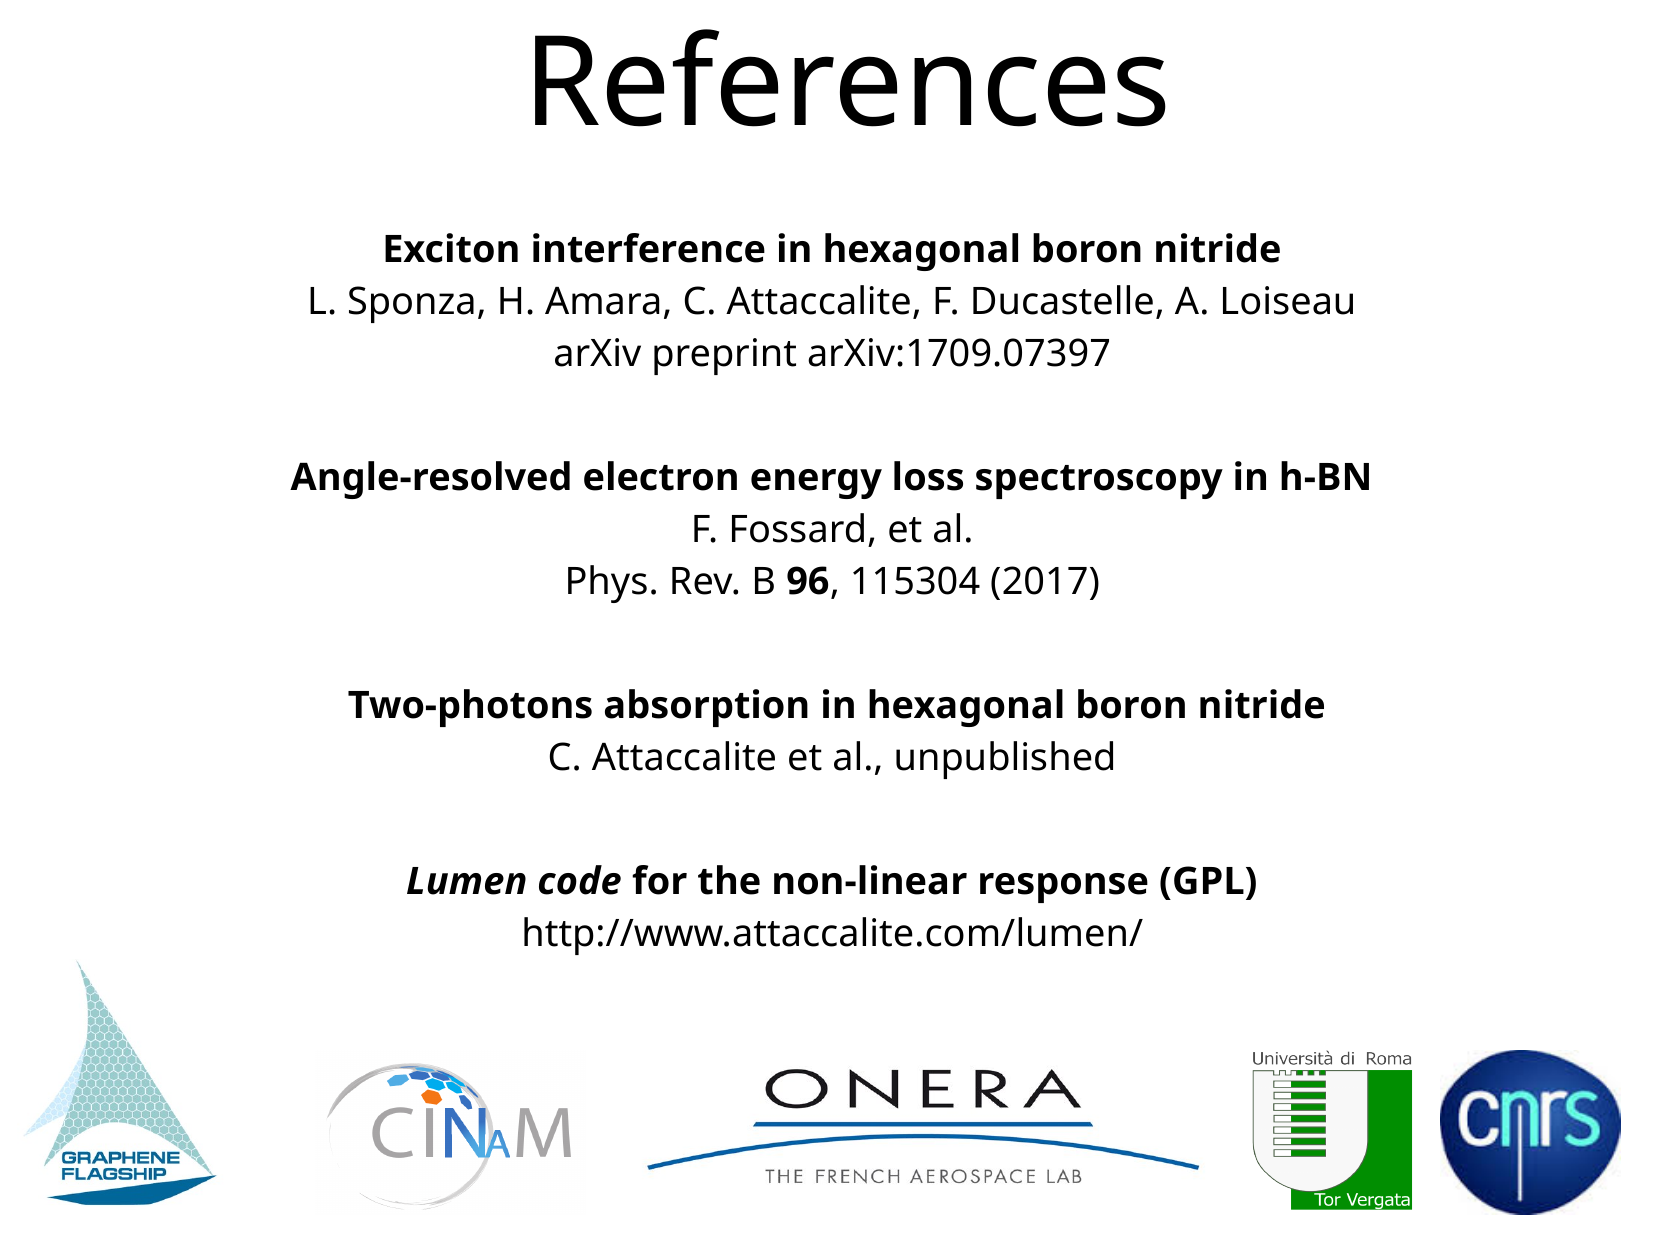

# References
Exciton interference in hexagonal boron nitride
L. Sponza, H. Amara, C. Attaccalite, F. Ducastelle, A. Loiseau
arXiv preprint arXiv:1709.07397
Angle-resolved electron energy loss spectroscopy in h-BN
F. Fossard, et al.
Phys. Rev. B 96, 115304 (2017)
 Two-photons absorption in hexagonal boron nitride
C. Attaccalite et al., unpublished
Lumen code for the non-linear response (GPL)
http://www.attaccalite.com/lumen/